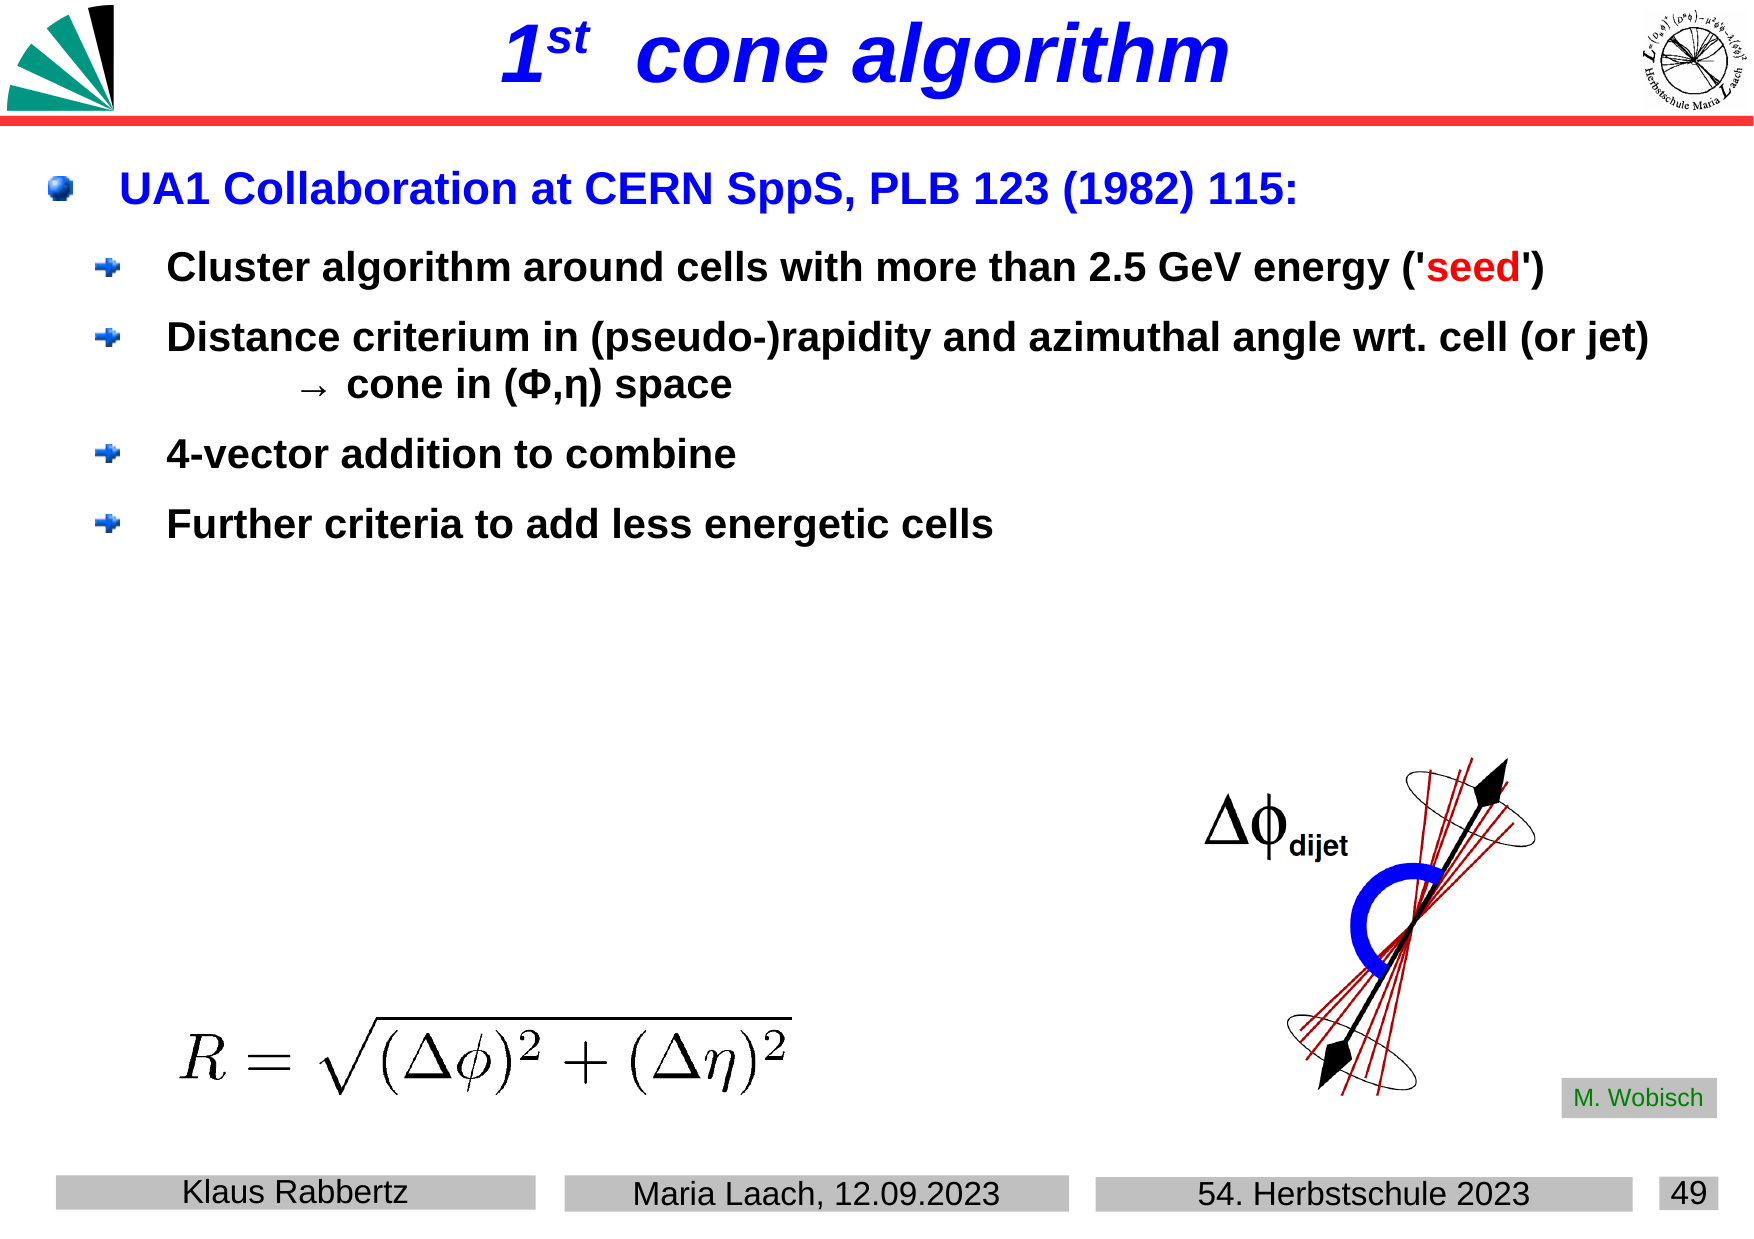

# 1st cone algorithm
UA1 Collaboration at CERN SppS, PLB 123 (1982) 115:
Cluster algorithm around cells with more than 2.5 GeV energy ('seed')
Distance criterium in (pseudo-)rapidity and azimuthal angle wrt. cell (or jet) → cone in (Φ,η) space
4-vector addition to combine
Further criteria to add less energetic cells
M. Wobisch